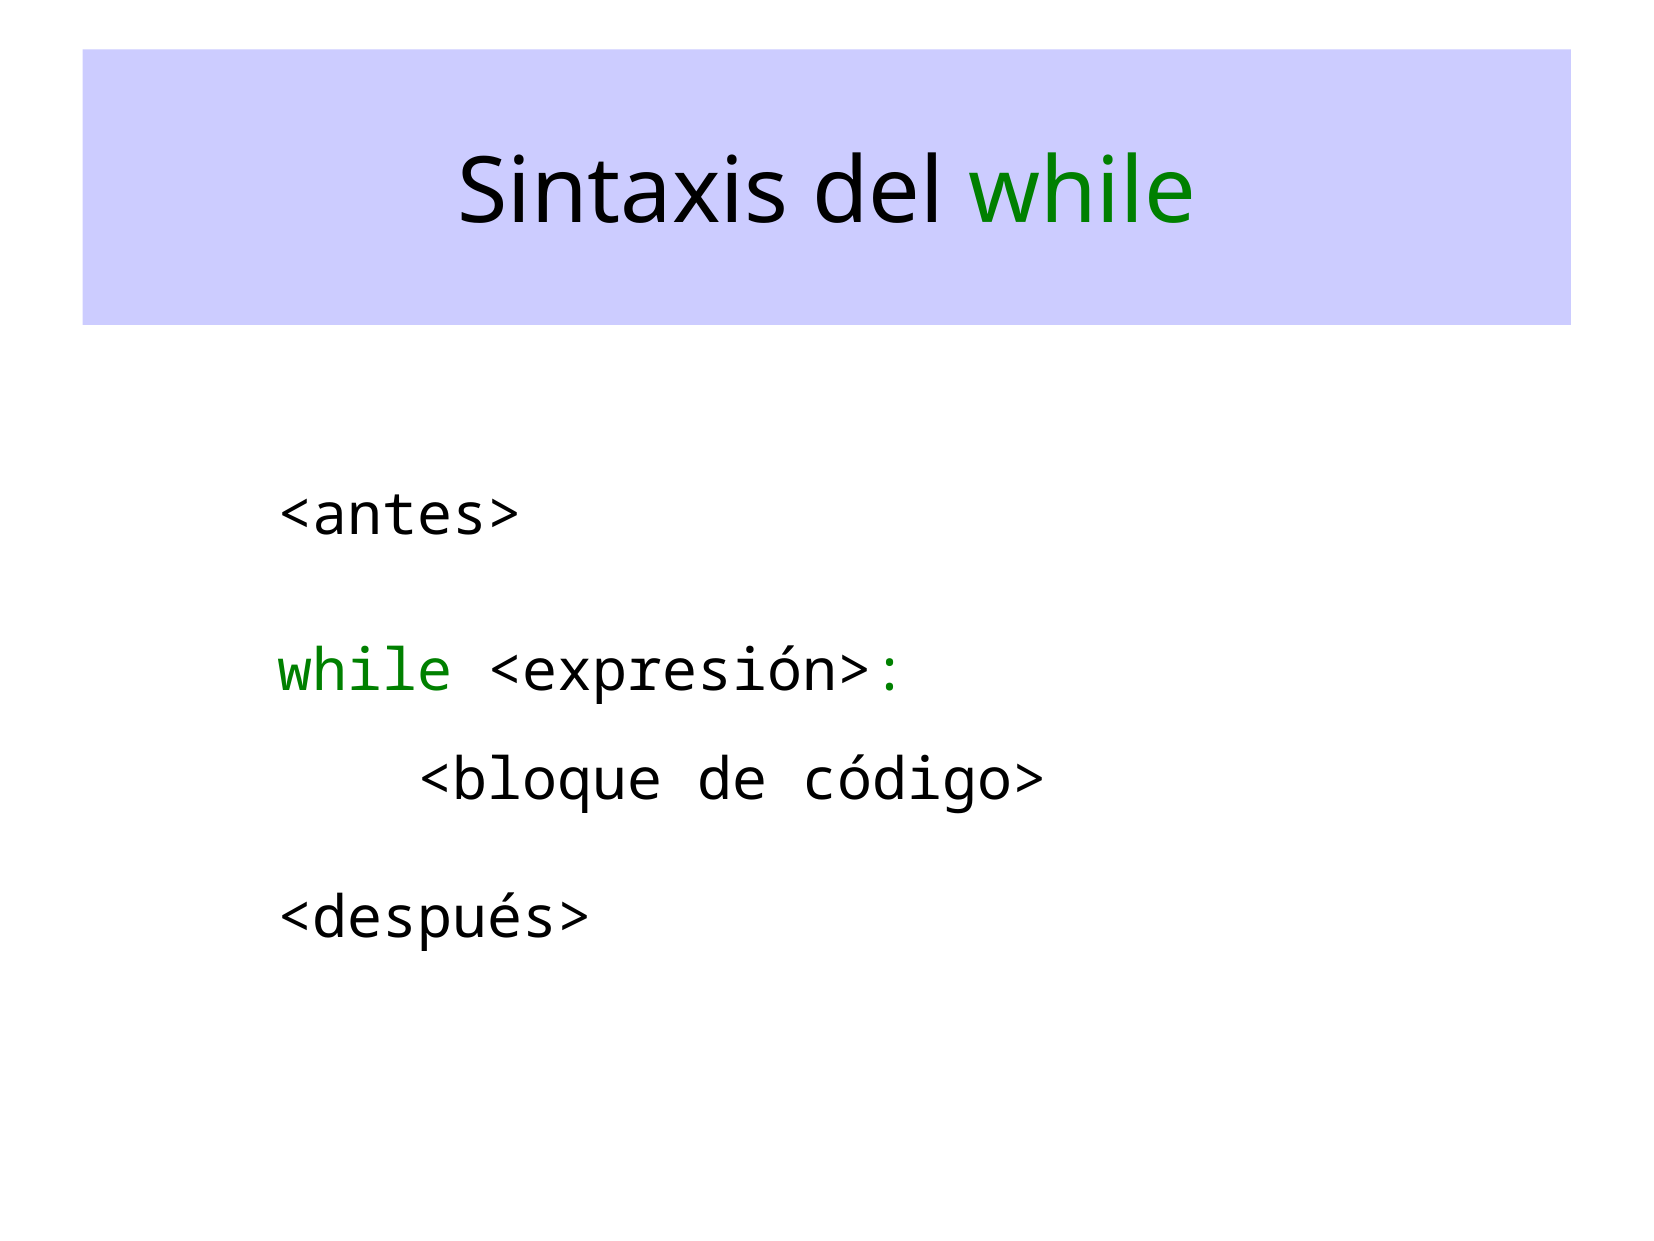

# Sintaxis del while
<antes>
while <expresión>:
 <bloque de código>
<después>